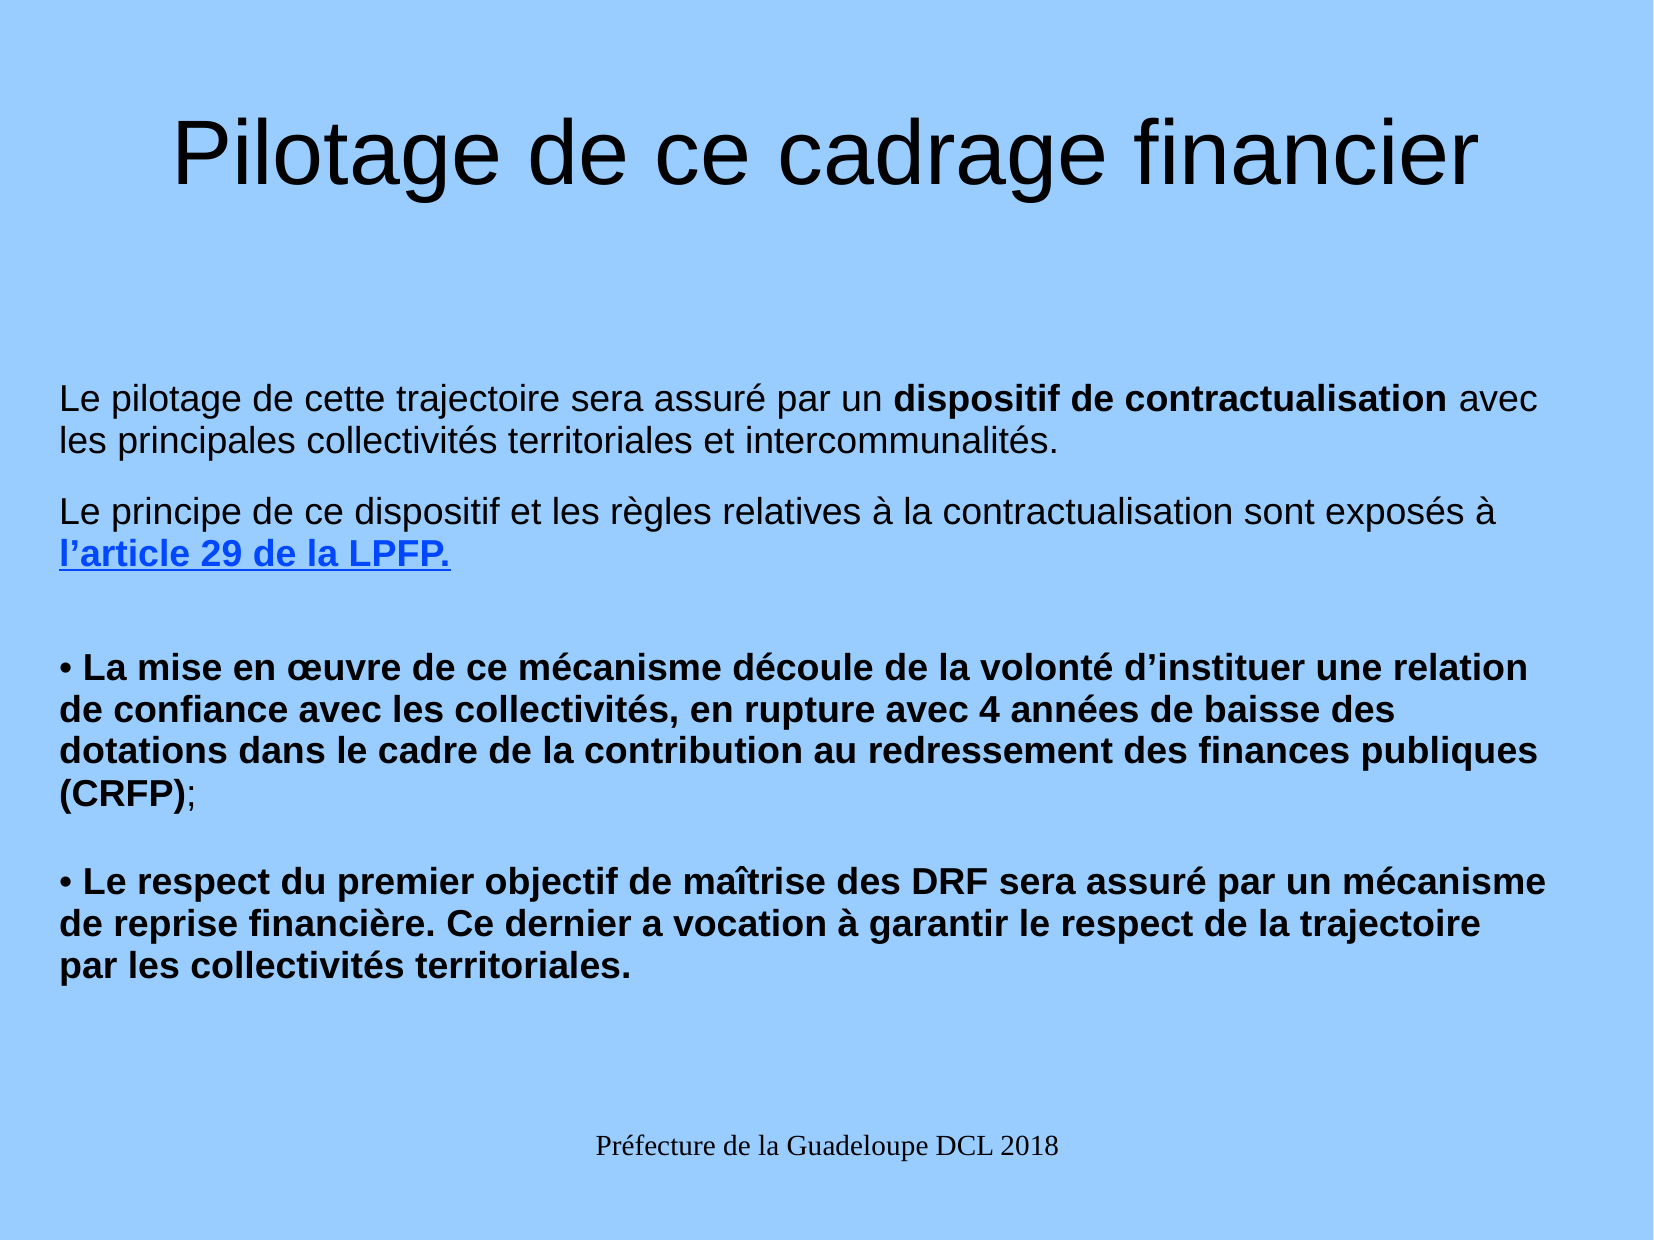

# Pilotage de ce cadrage financier
Le pilotage de cette trajectoire sera assuré par un dispositif de contractualisation avec les principales collectivités territoriales et intercommunalités.
Le principe de ce dispositif et les règles relatives à la contractualisation sont exposés à l’article 29 de la LPFP.
• La mise en œuvre de ce mécanisme découle de la volonté d’instituer une relation de confiance avec les collectivités, en rupture avec 4 années de baisse des dotations dans le cadre de la contribution au redressement des finances publiques (CRFP);
• Le respect du premier objectif de maîtrise des DRF sera assuré par un mécanisme de reprise financière. Ce dernier a vocation à garantir le respect de la trajectoire par les collectivités territoriales.
Préfecture de la Guadeloupe DCL 2018